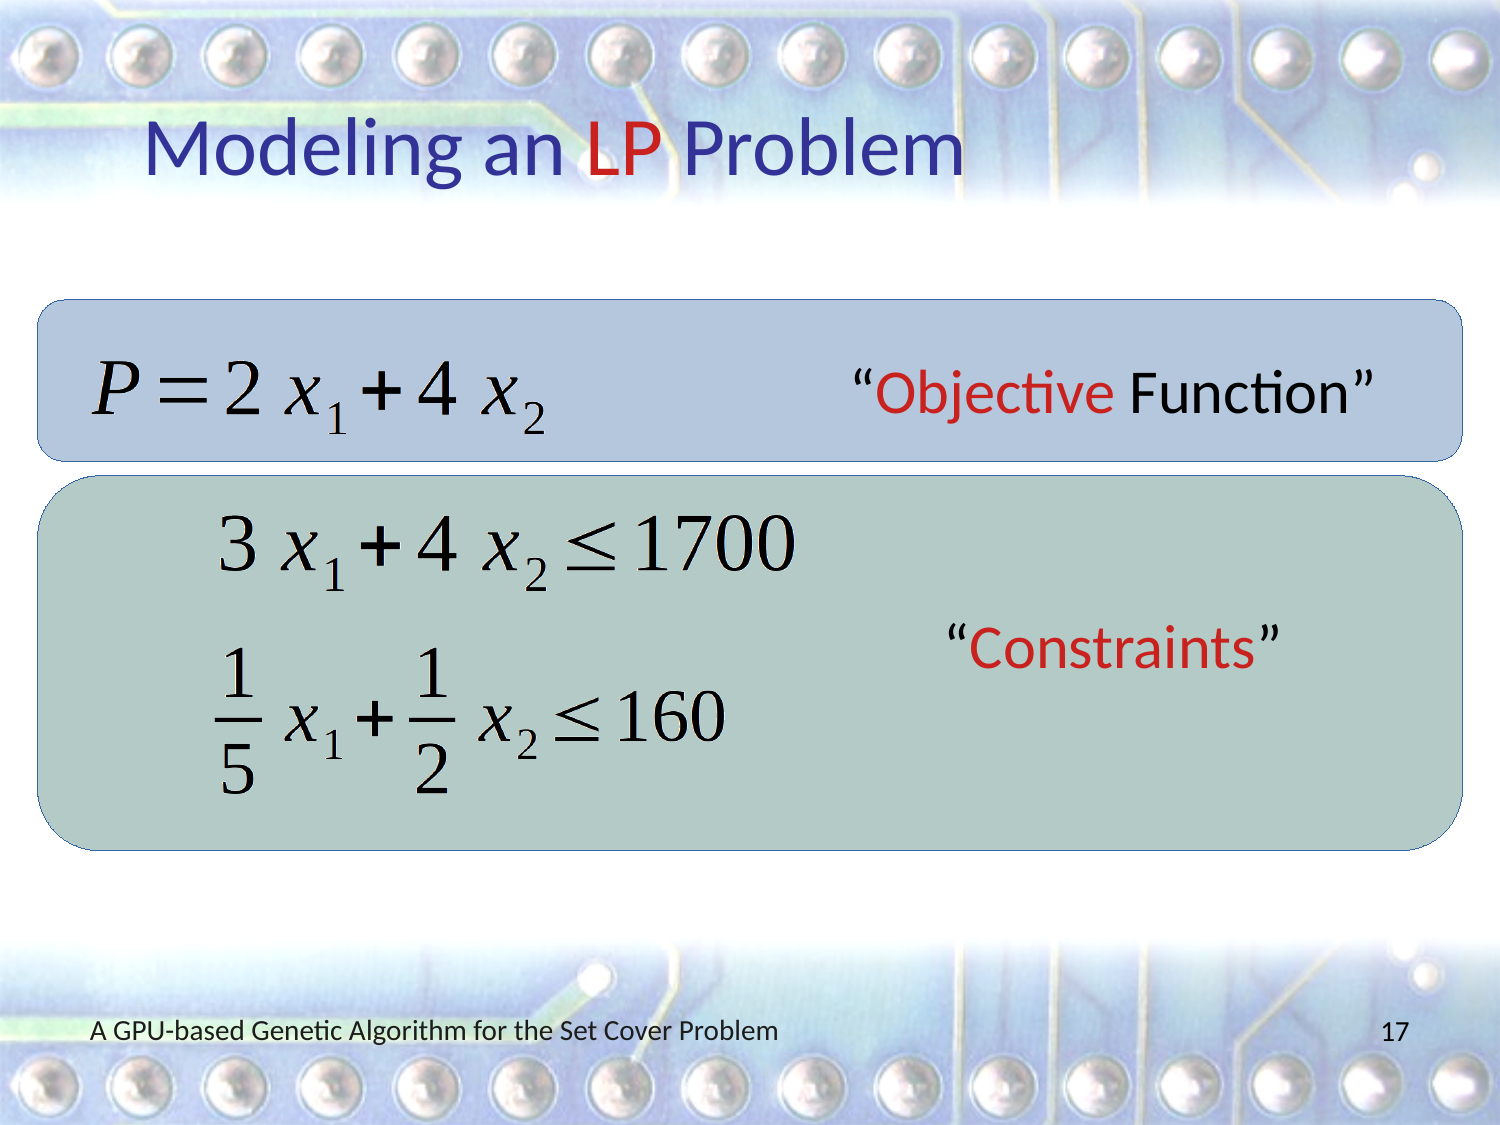

# Modeling an LP Problem
“Objective Function”
“Constraints”
A GPU-based Genetic Algorithm for the Set Cover Problem
17